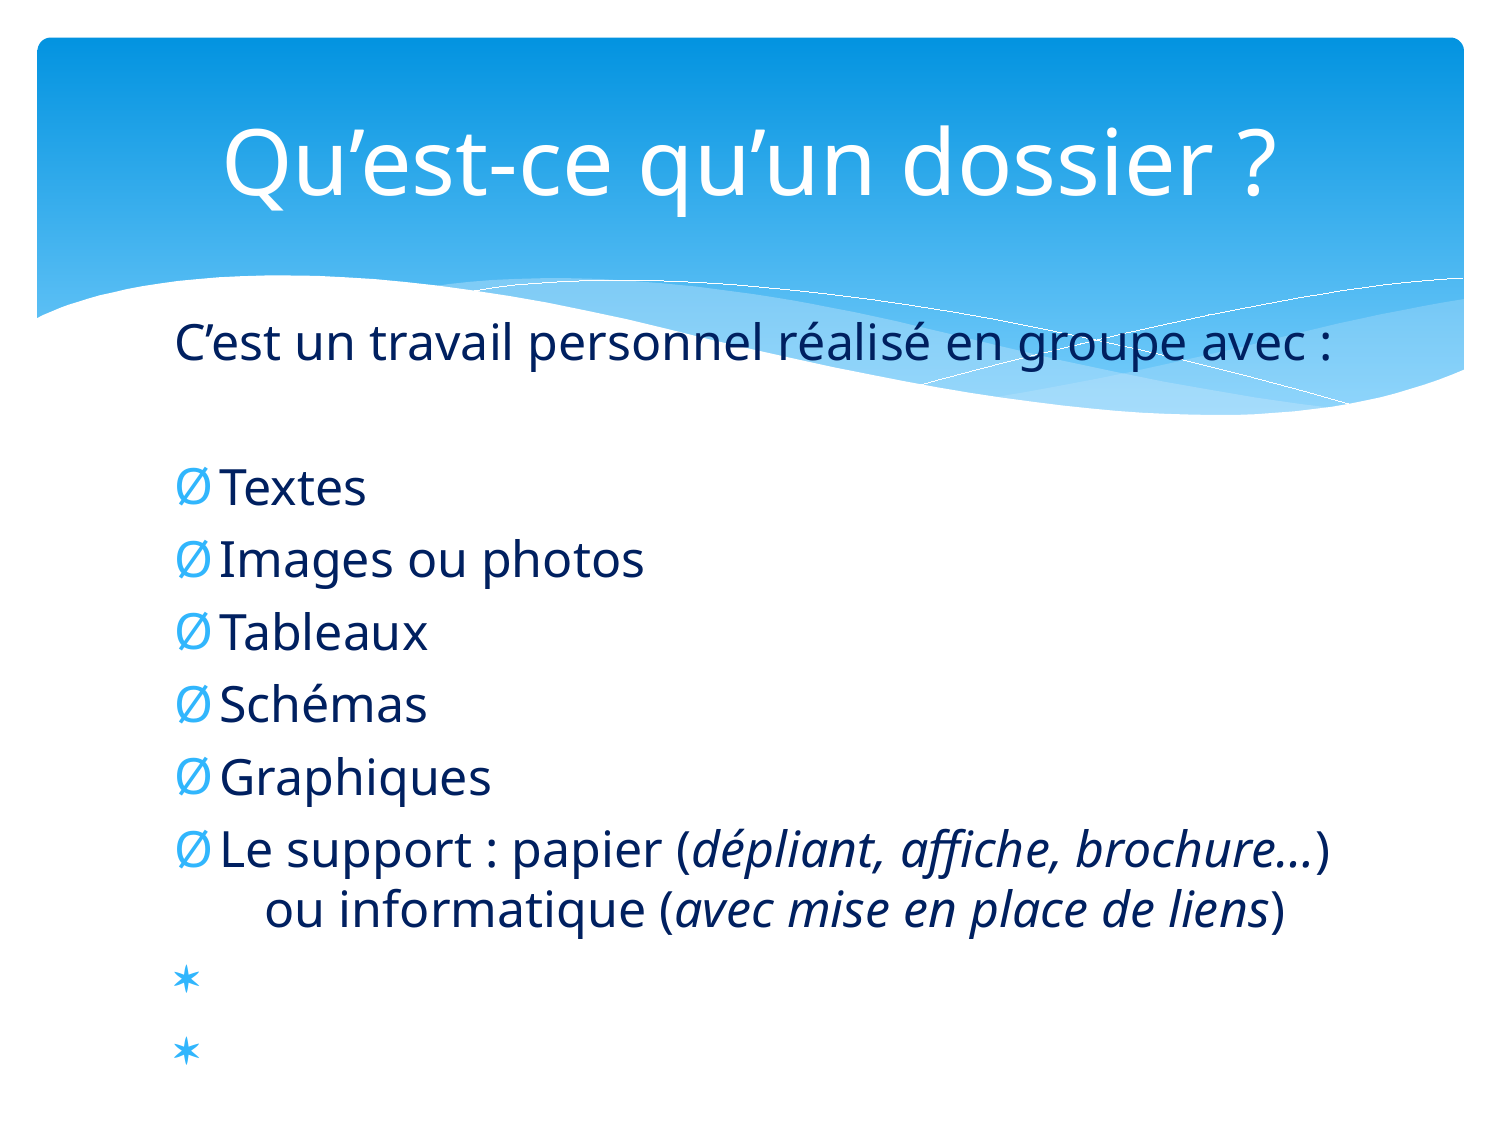

Qu’est-ce qu’un dossier ?
# C’est un travail personnel réalisé en groupe avec :
Textes
Images ou photos
Tableaux
Schémas
Graphiques
Le support : papier (dépliant, affiche, brochure…) ou informatique (avec mise en place de liens)